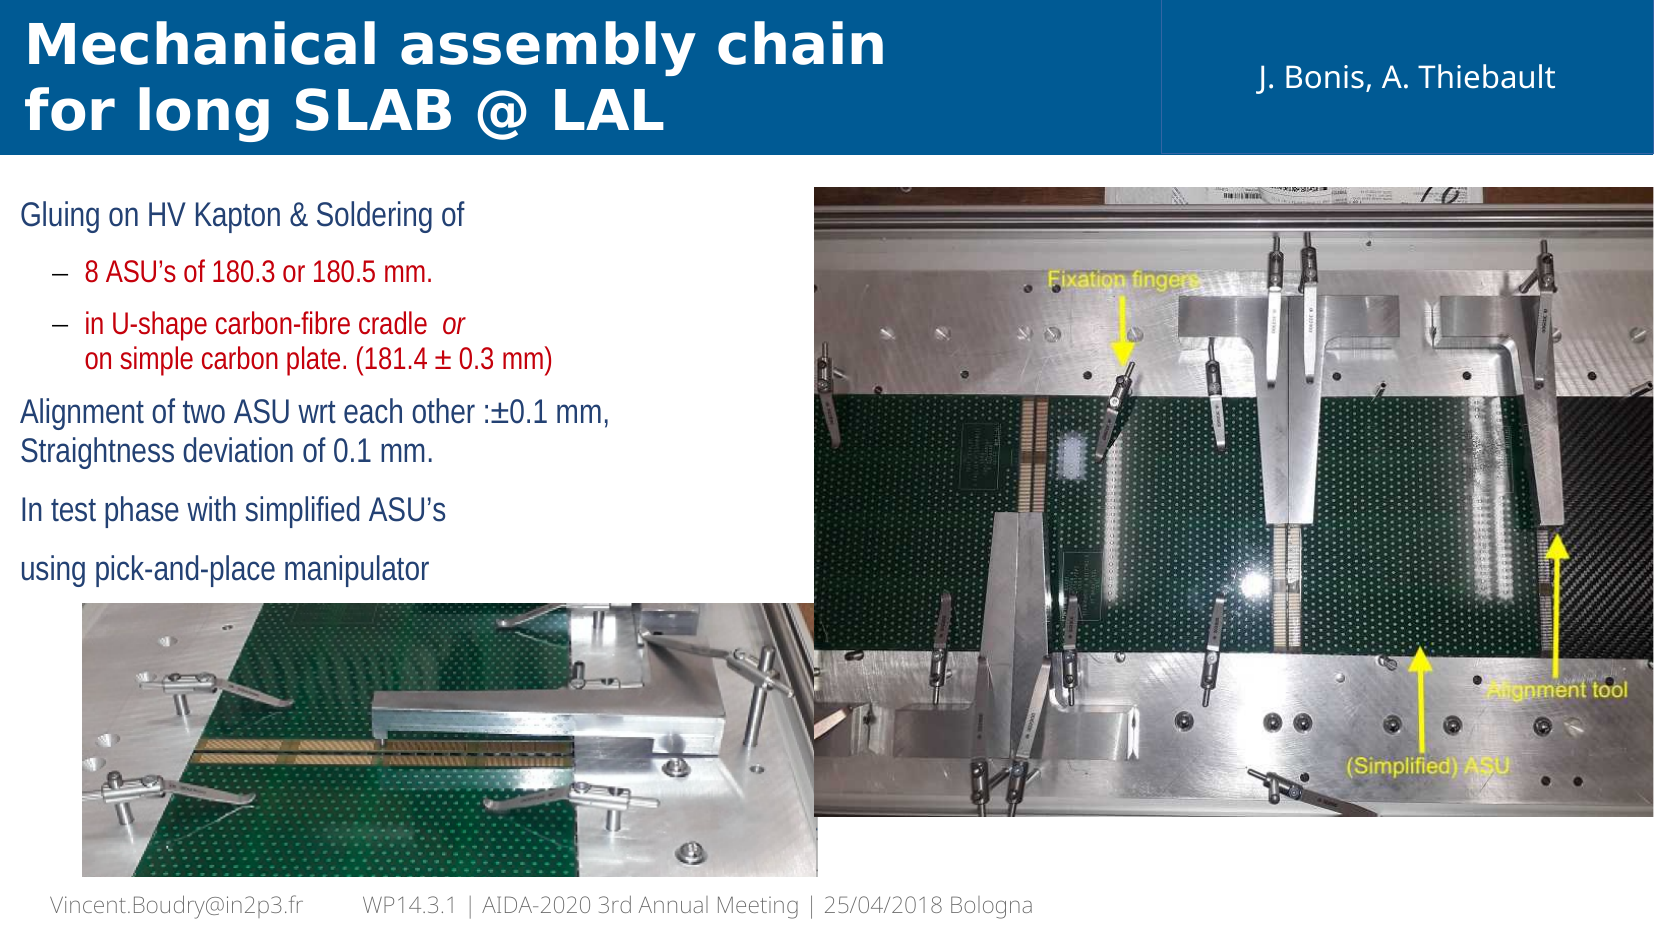

J. Bonis, A. Thiebault
# Mechanical assembly chain for long SLAB @ LAL
Gluing on HV Kapton & Soldering of
8 ASU’s of 180.3 or 180.5 mm.
in U-shape carbon-fibre cradle or
on simple carbon plate. (181.4 ± 0.3 mm)
Alignment of two ASU wrt each other :±0.1 mm, Straightness deviation of 0.1 mm.
In test phase with simplified ASU’s
using pick-and-place manipulator
Vincent.Boudry@in2p3.fr
 WP14.3.1 | AIDA-2020 3rd Annual Meeting | 25/04/2018 Bologna